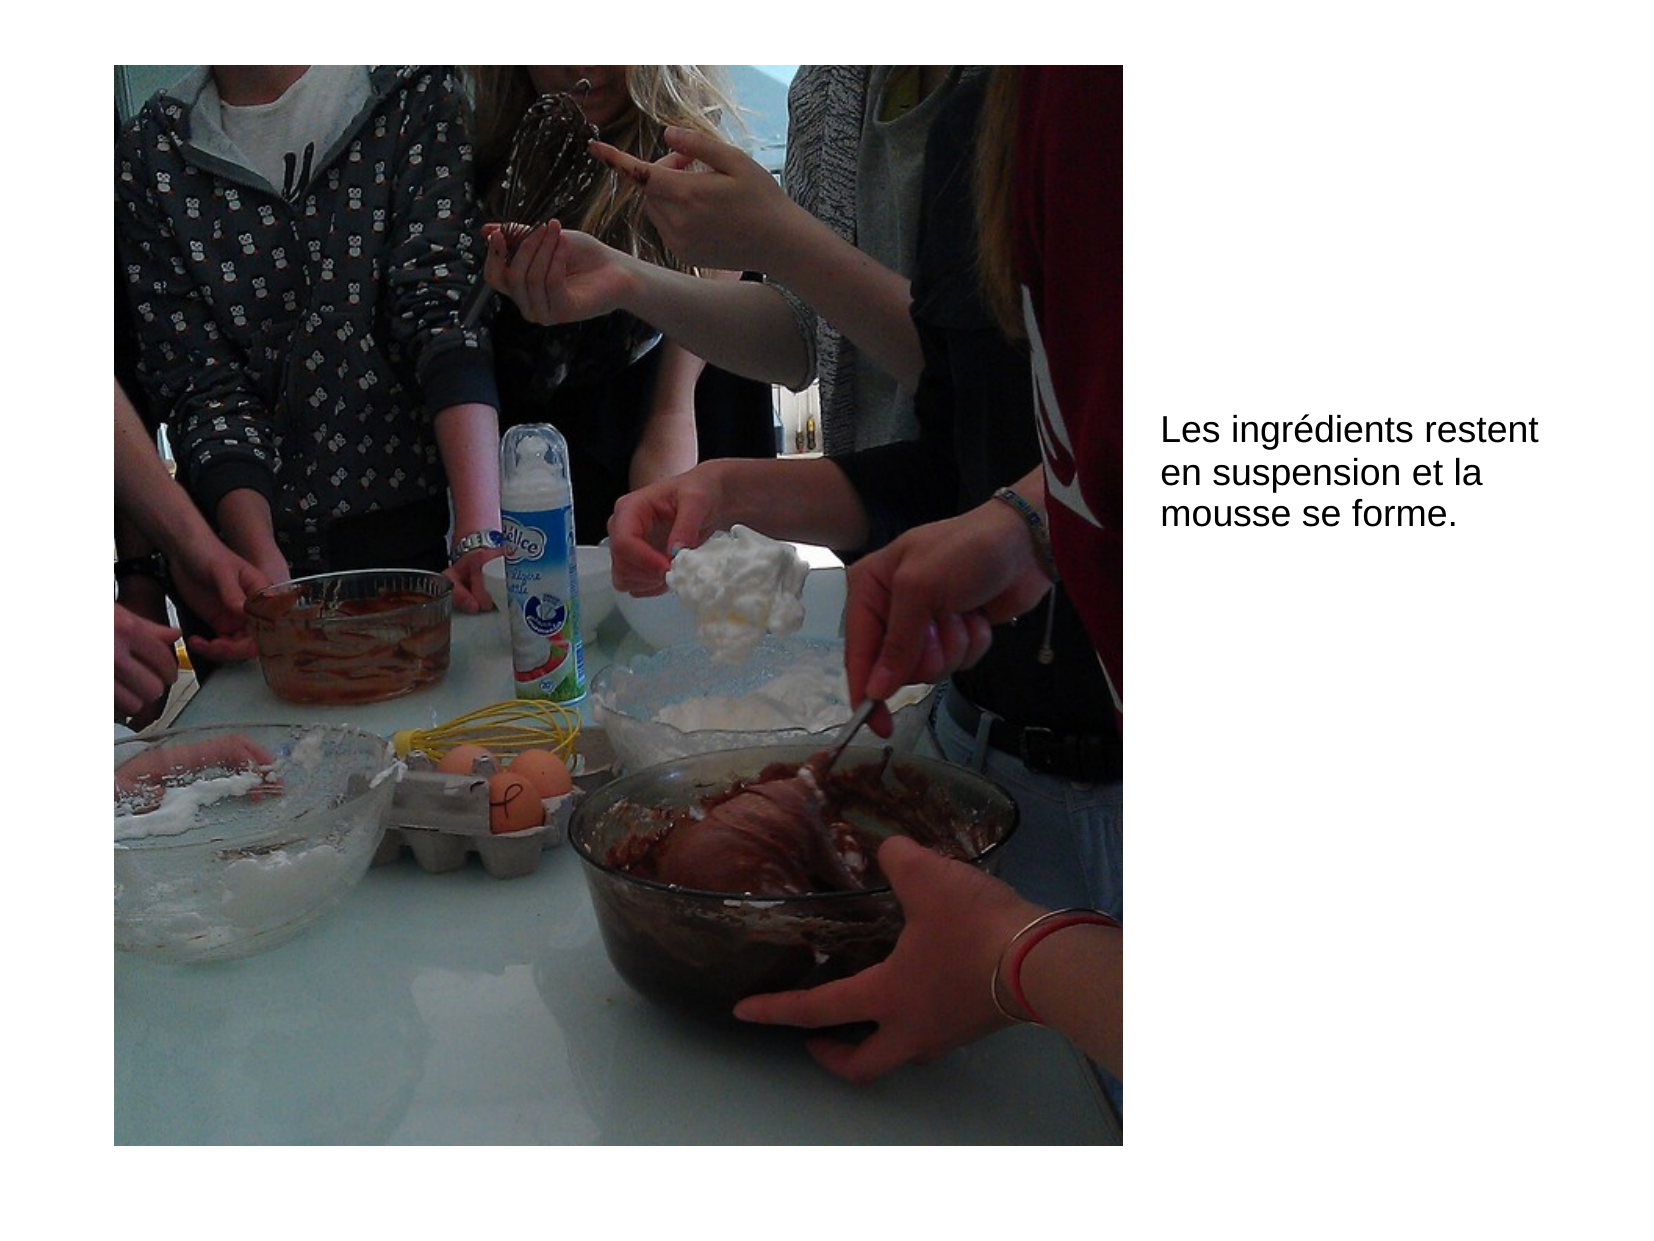

Les ingrédients restent en suspension et la mousse se forme.